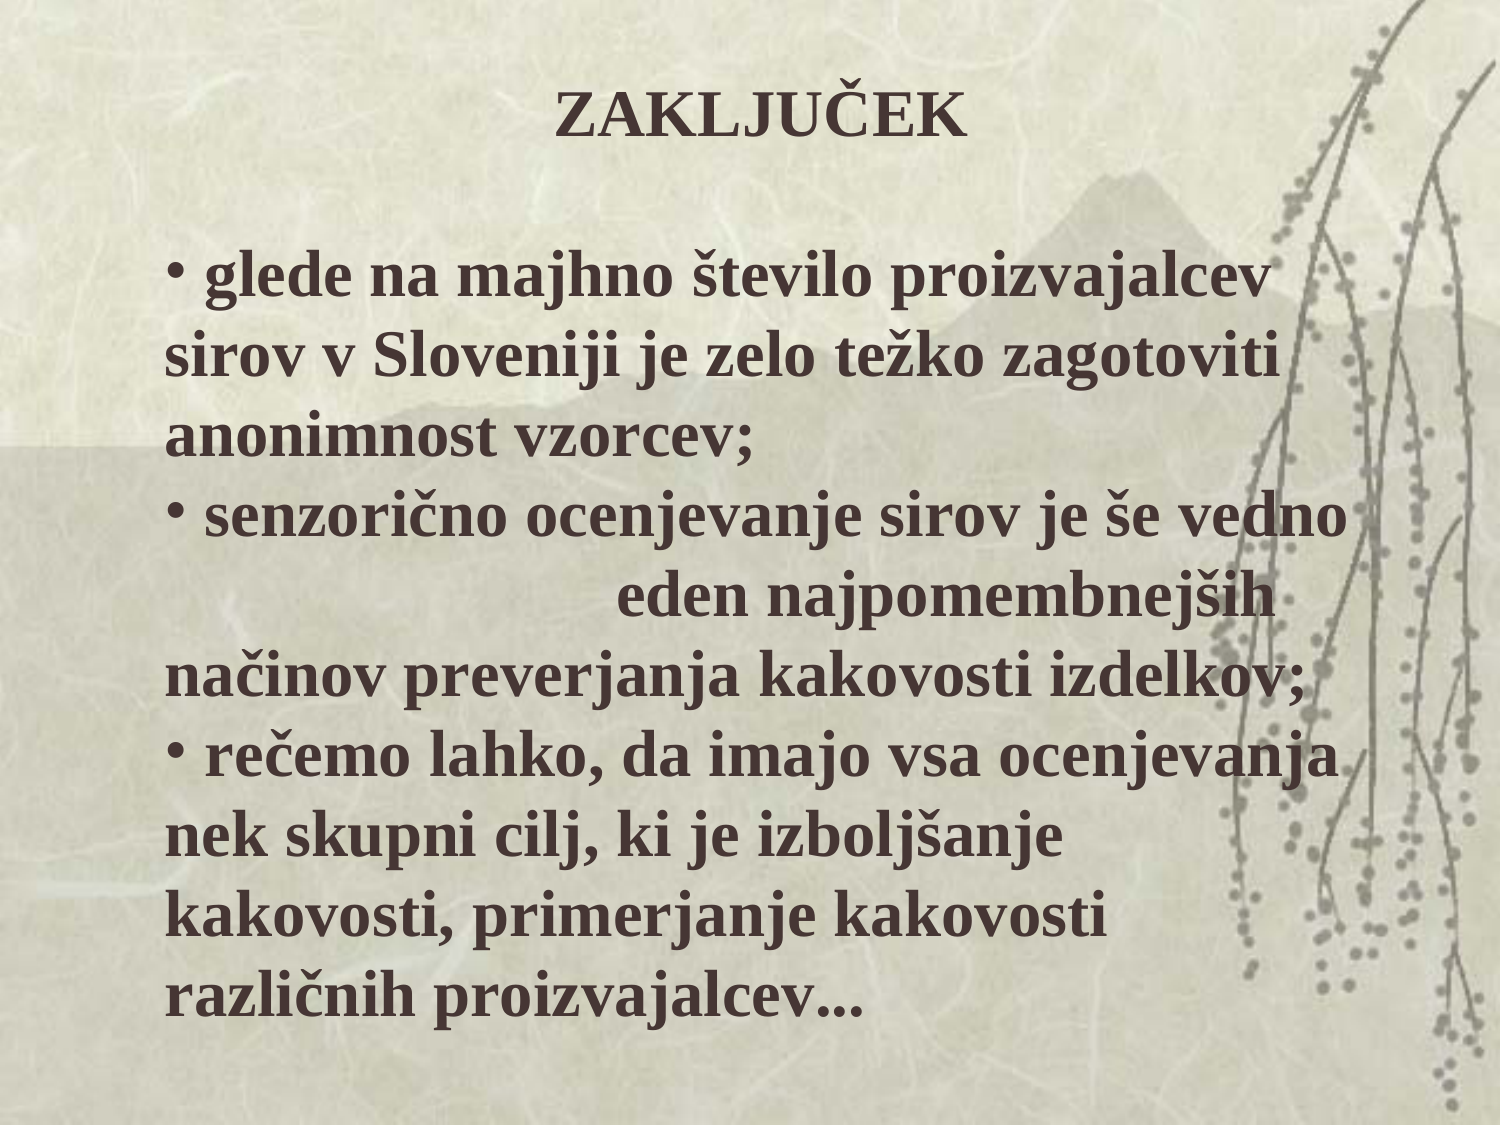

ZAKLJUČEK
 glede na majhno število proizvajalcev sirov v Sloveniji je zelo težko zagotoviti anonimnost vzorcev;
 senzorično ocenjevanje sirov je še vedno eden najpomembnejših načinov preverjanja kakovosti izdelkov;
 rečemo lahko, da imajo vsa ocenjevanja nek skupni cilj, ki je izboljšanje kakovosti, primerjanje kakovosti različnih proizvajalcev...